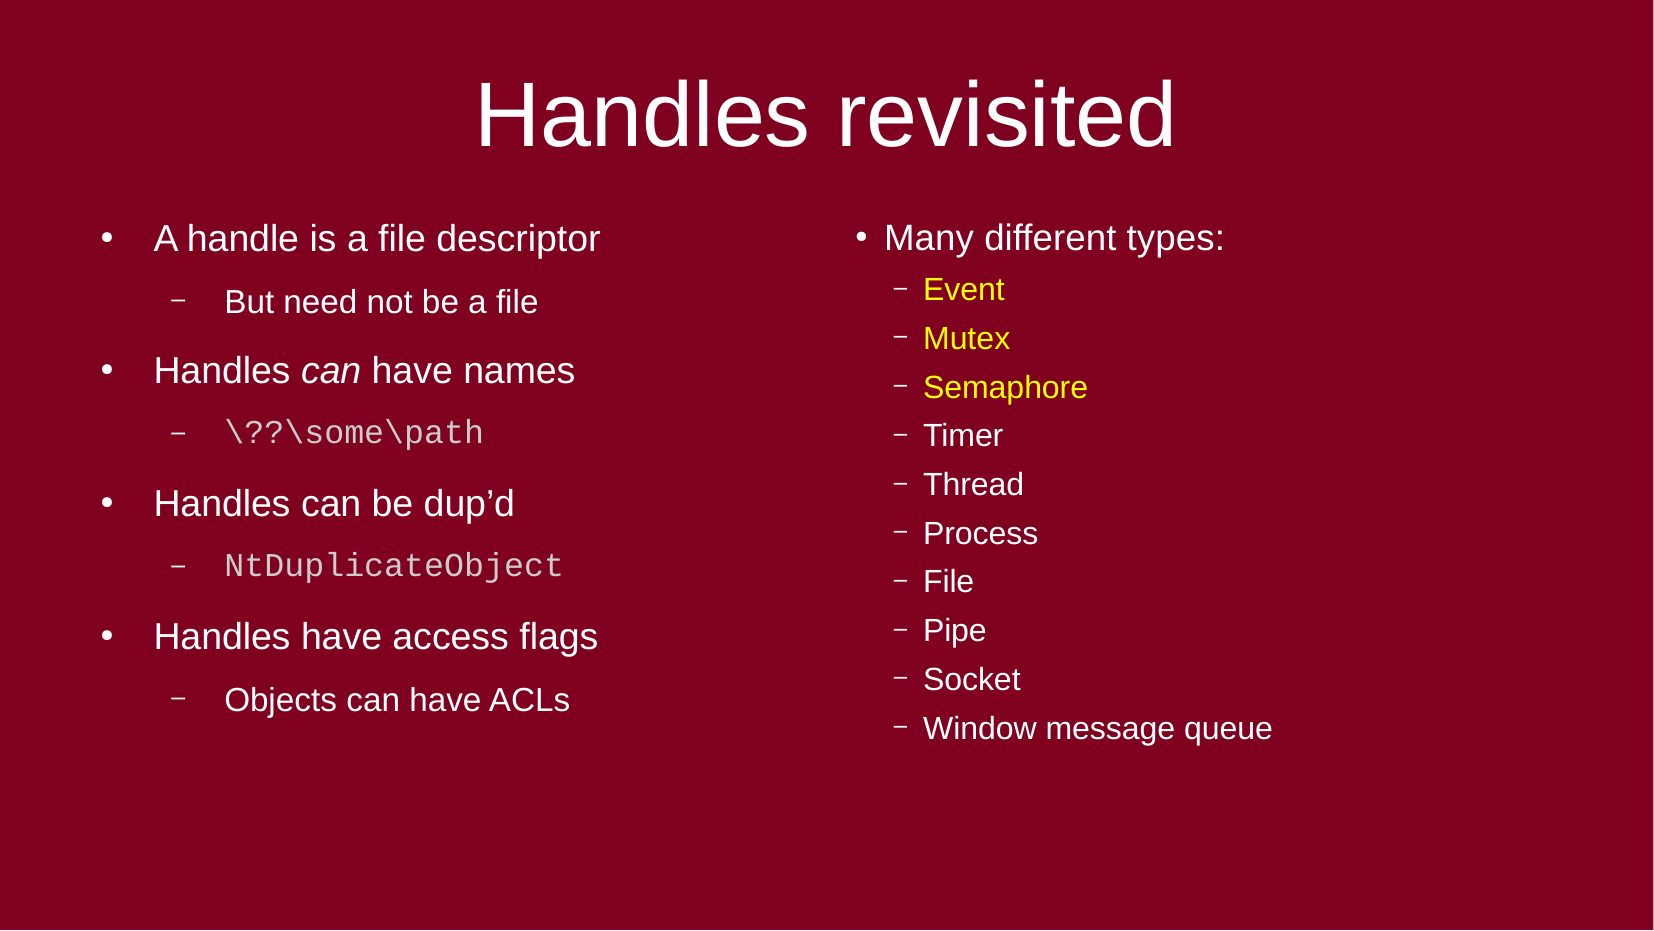

# Handles revisited
A handle is a file descriptor
But need not be a file
Handles can have names
\??\some\path
Handles can be dup’d
NtDuplicateObject
Handles have access flags
Objects can have ACLs
Many different types:
Event
Mutex
Semaphore
Timer
Thread
Process
File
Pipe
Socket
Window message queue